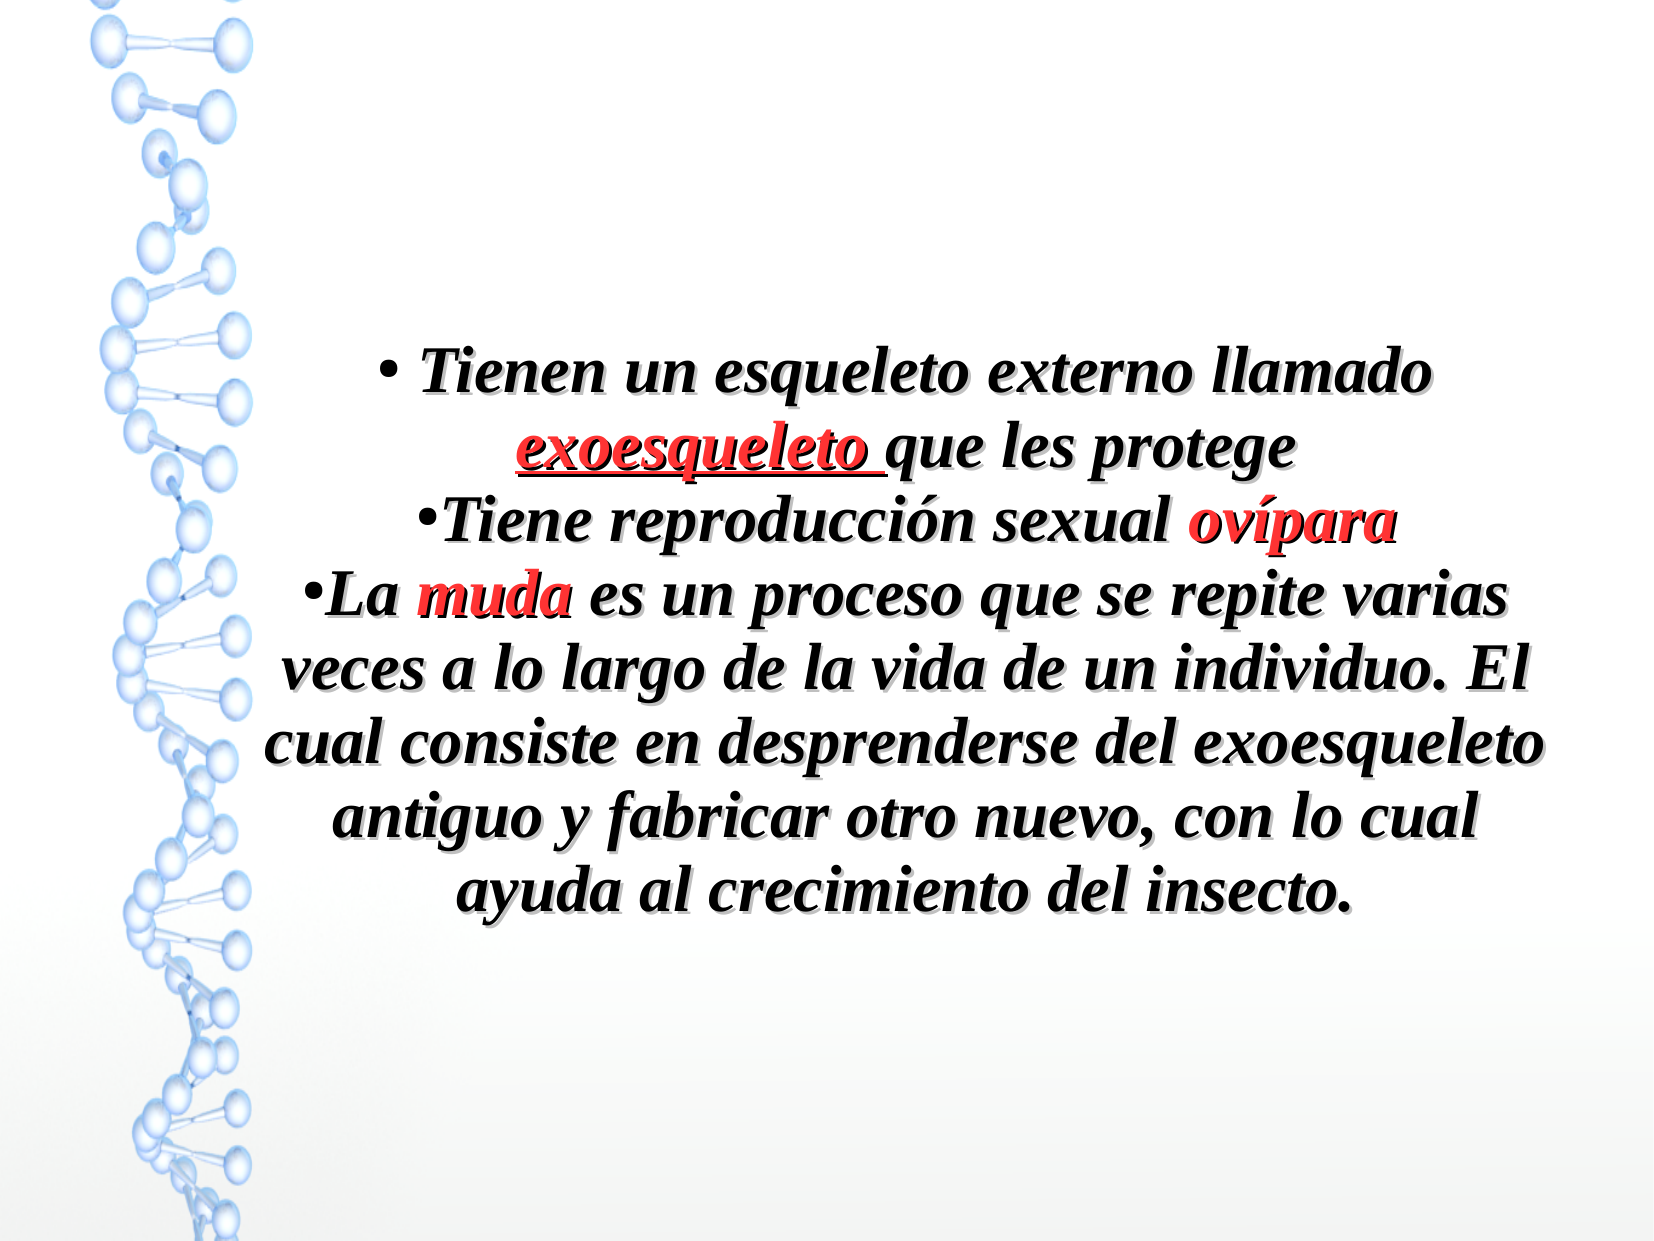

#
 Tienen un esqueleto externo llamado exoesqueleto que les protege
Tiene reproducción sexual ovípara
La muda es un proceso que se repite varias veces a lo largo de la vida de un individuo. El cual consiste en desprenderse del exoesqueleto antiguo y fabricar otro nuevo, con lo cual ayuda al crecimiento del insecto.